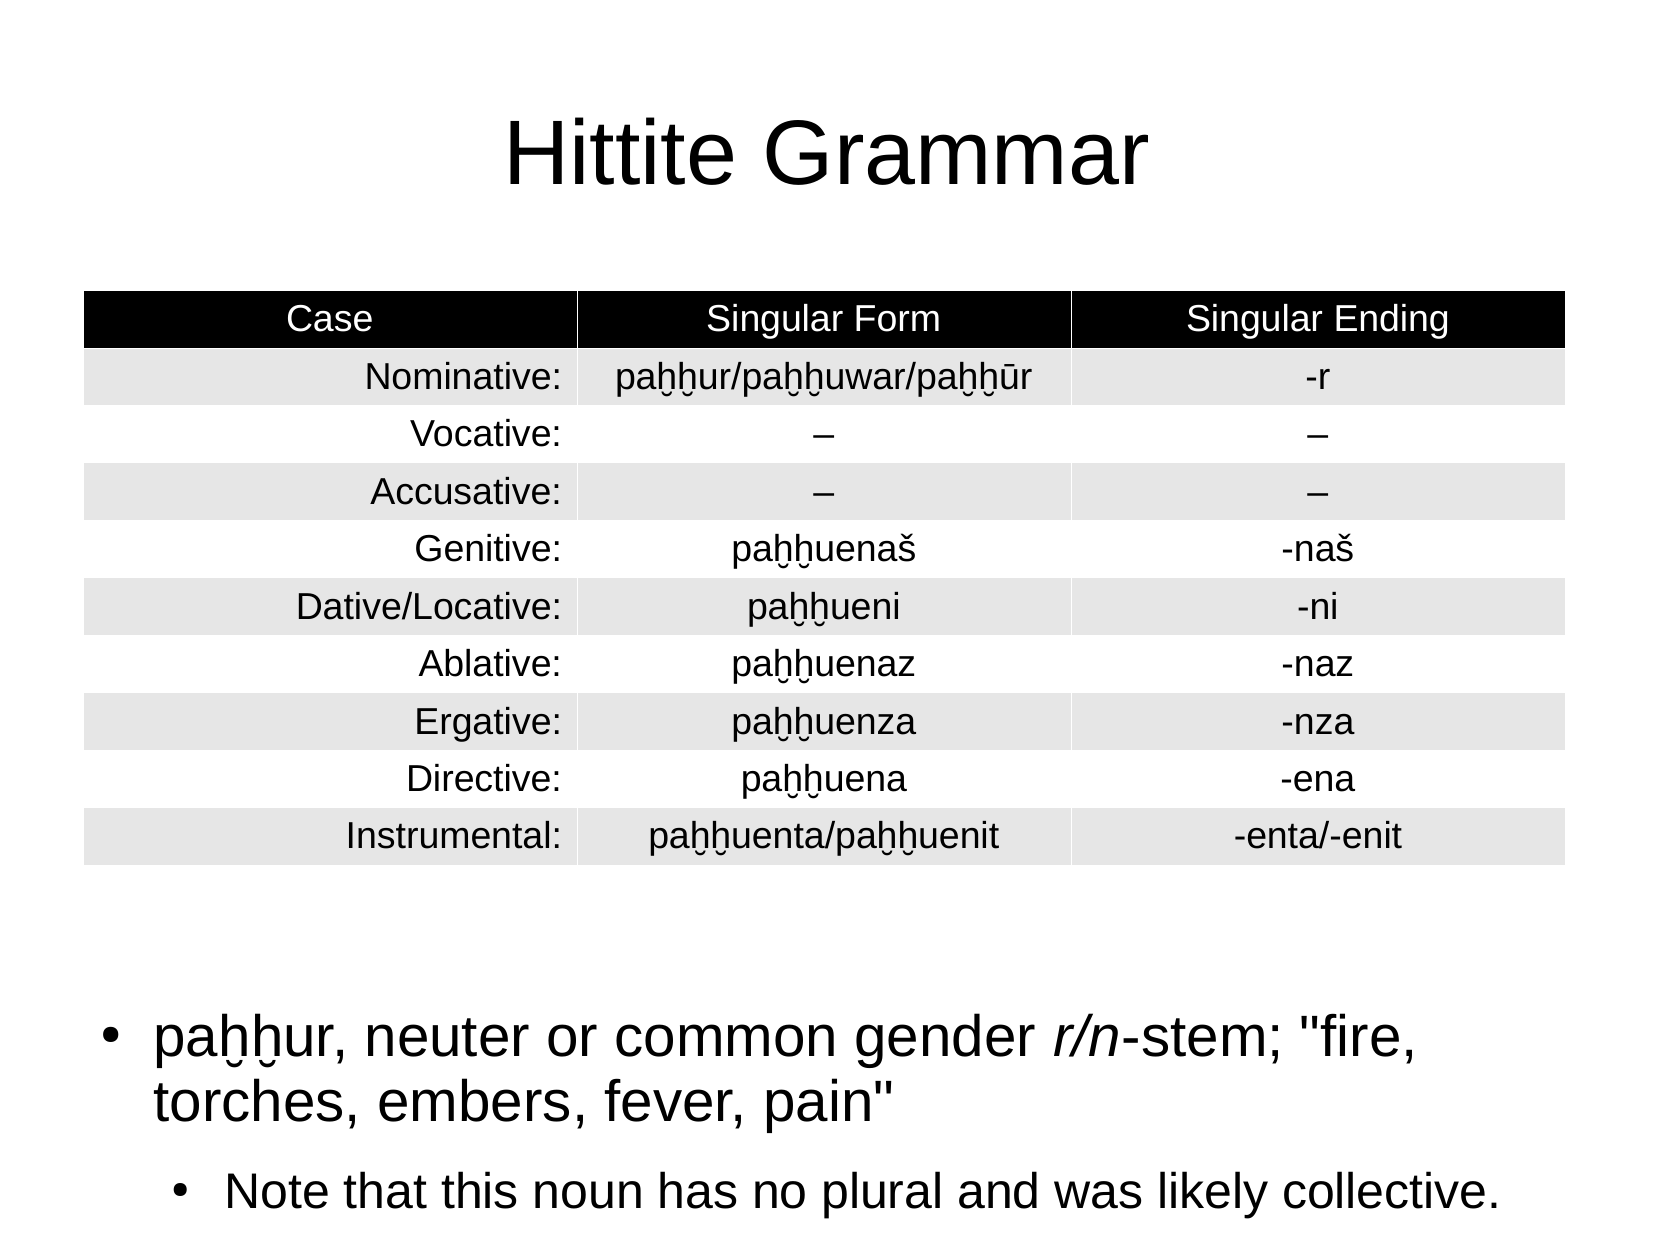

# Hittite Grammar
| Case | Singular Form | Singular Ending |
| --- | --- | --- |
| Nominative: | paḫḫur/paḫḫuwar/paḫḫūr | -r |
| Vocative: | – | – |
| Accusative: | – | – |
| Genitive: | paḫḫuenaš | -naš |
| Dative/Locative: | paḫḫueni | -ni |
| Ablative: | paḫḫuenaz | -naz |
| Ergative: | paḫḫuenza | -nza |
| Directive: | paḫḫuena | -ena |
| Instrumental: | paḫḫuenta/paḫḫuenit | -enta/-enit |
| | | |
paḫḫur, neuter or common gender r/n-stem; "fire, torches, embers, fever, pain"
Note that this noun has no plural and was likely collective.